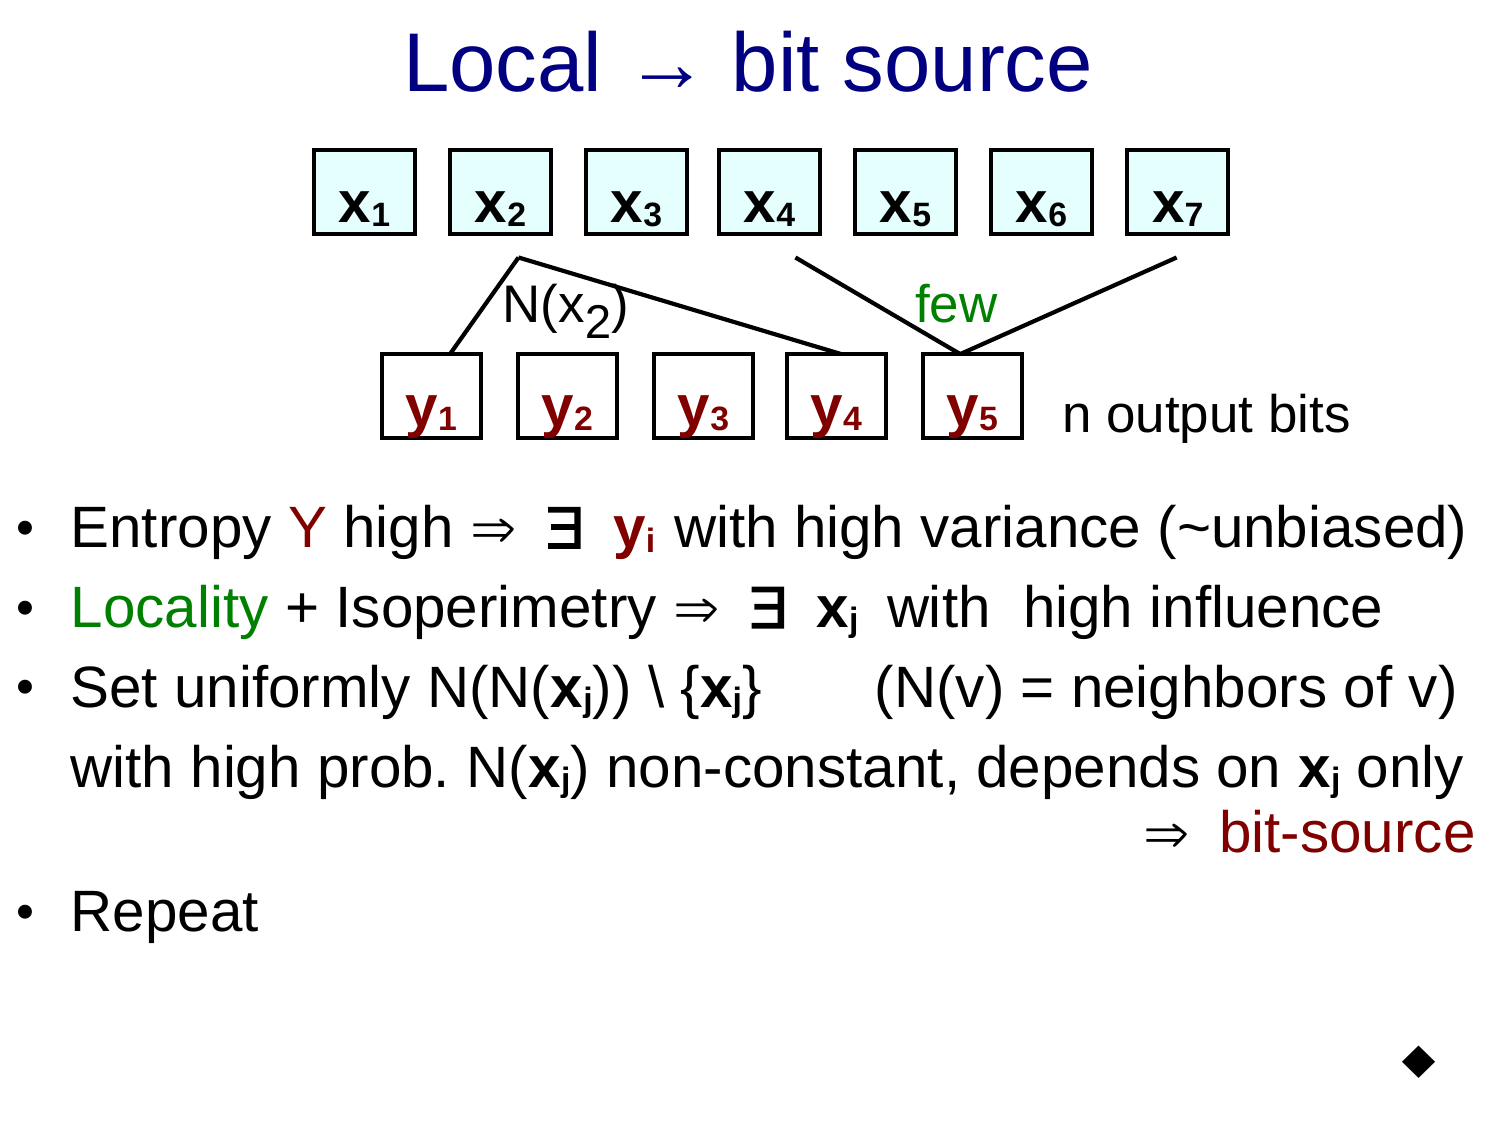

Local → bit source
x1
x2
x3
x4
x5
x6
x7
N(x2)
few
y1
y2
y3
y4
y5
n output bits
# Entropy Y high   yi with high variance (~unbiased)
Locality + Isoperimetry   xj with high influence
Set uniformly N(N(xj)) \ {xj} (N(v) = neighbors of v)
with high prob. N(xj) non-constant, depends on xj only  bit-source
Repeat
